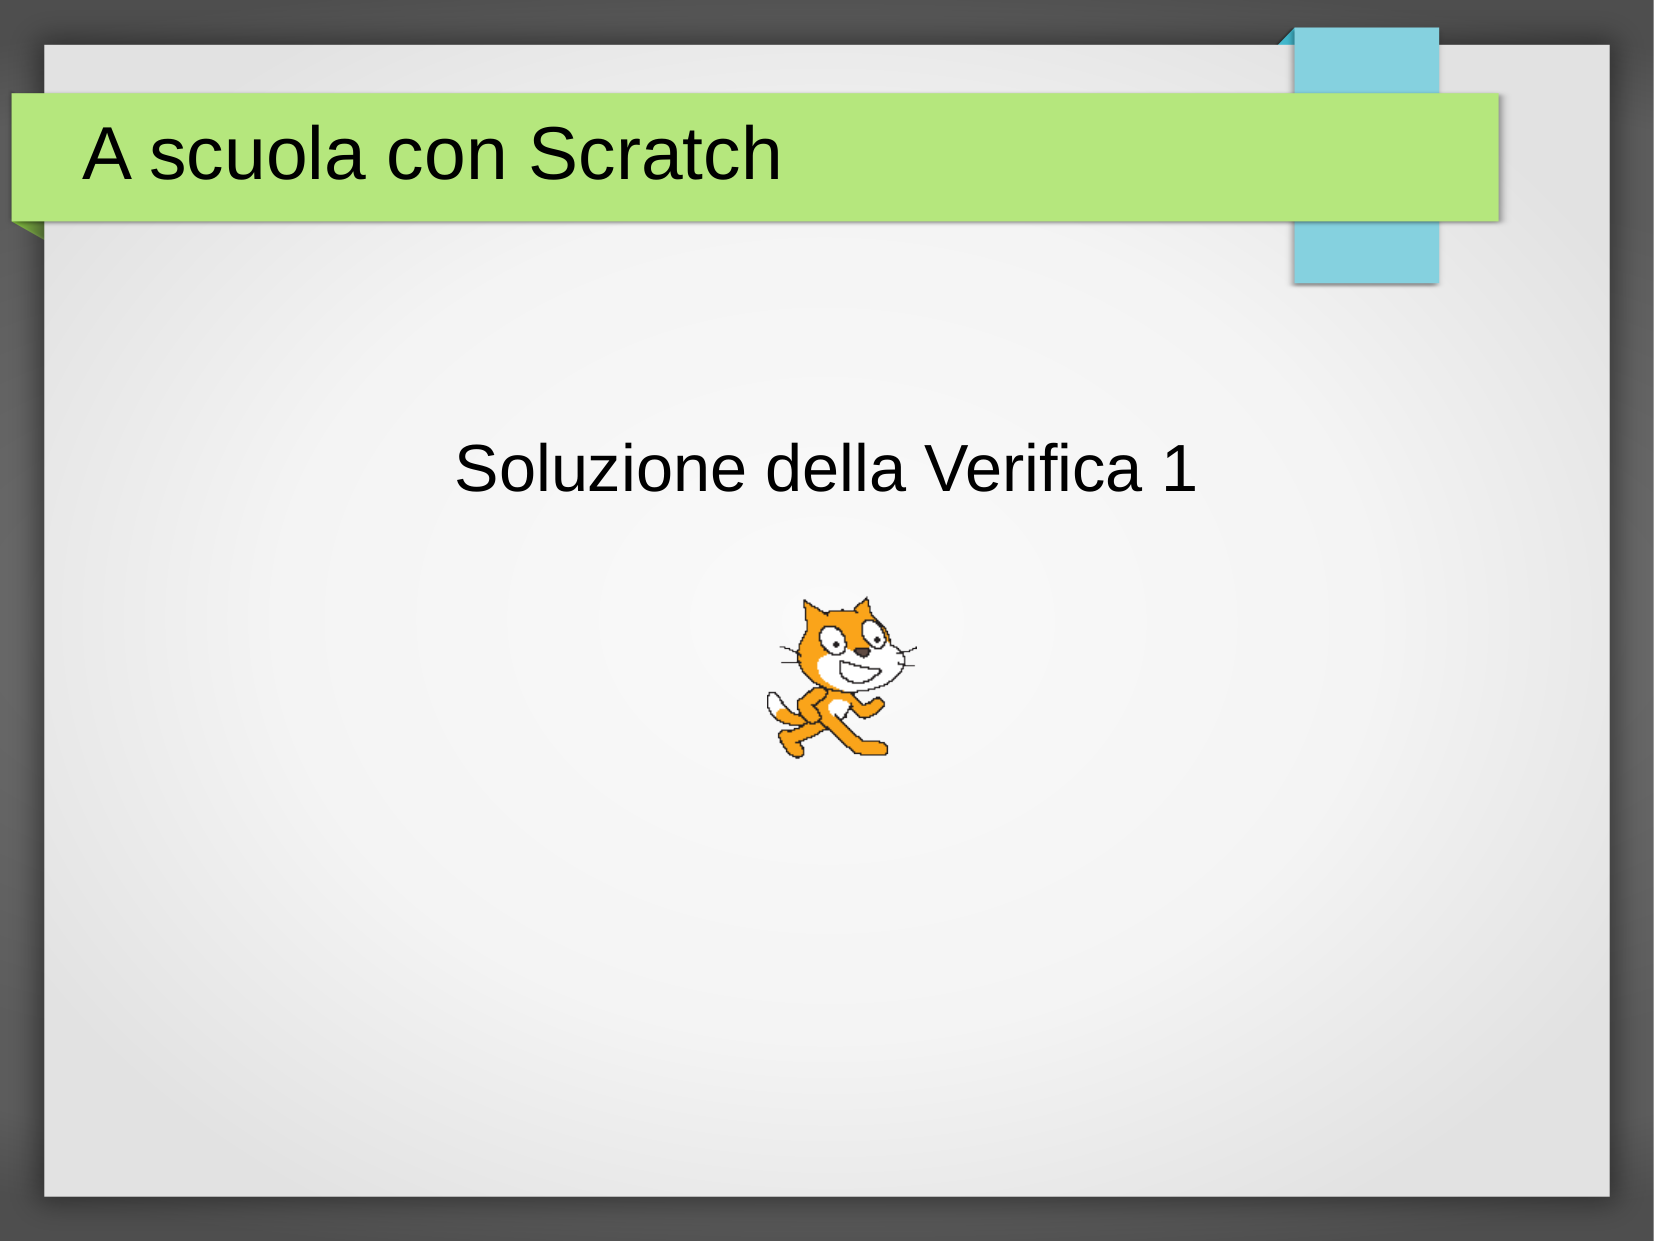

# A scuola con Scratch
Soluzione della Verifica 1